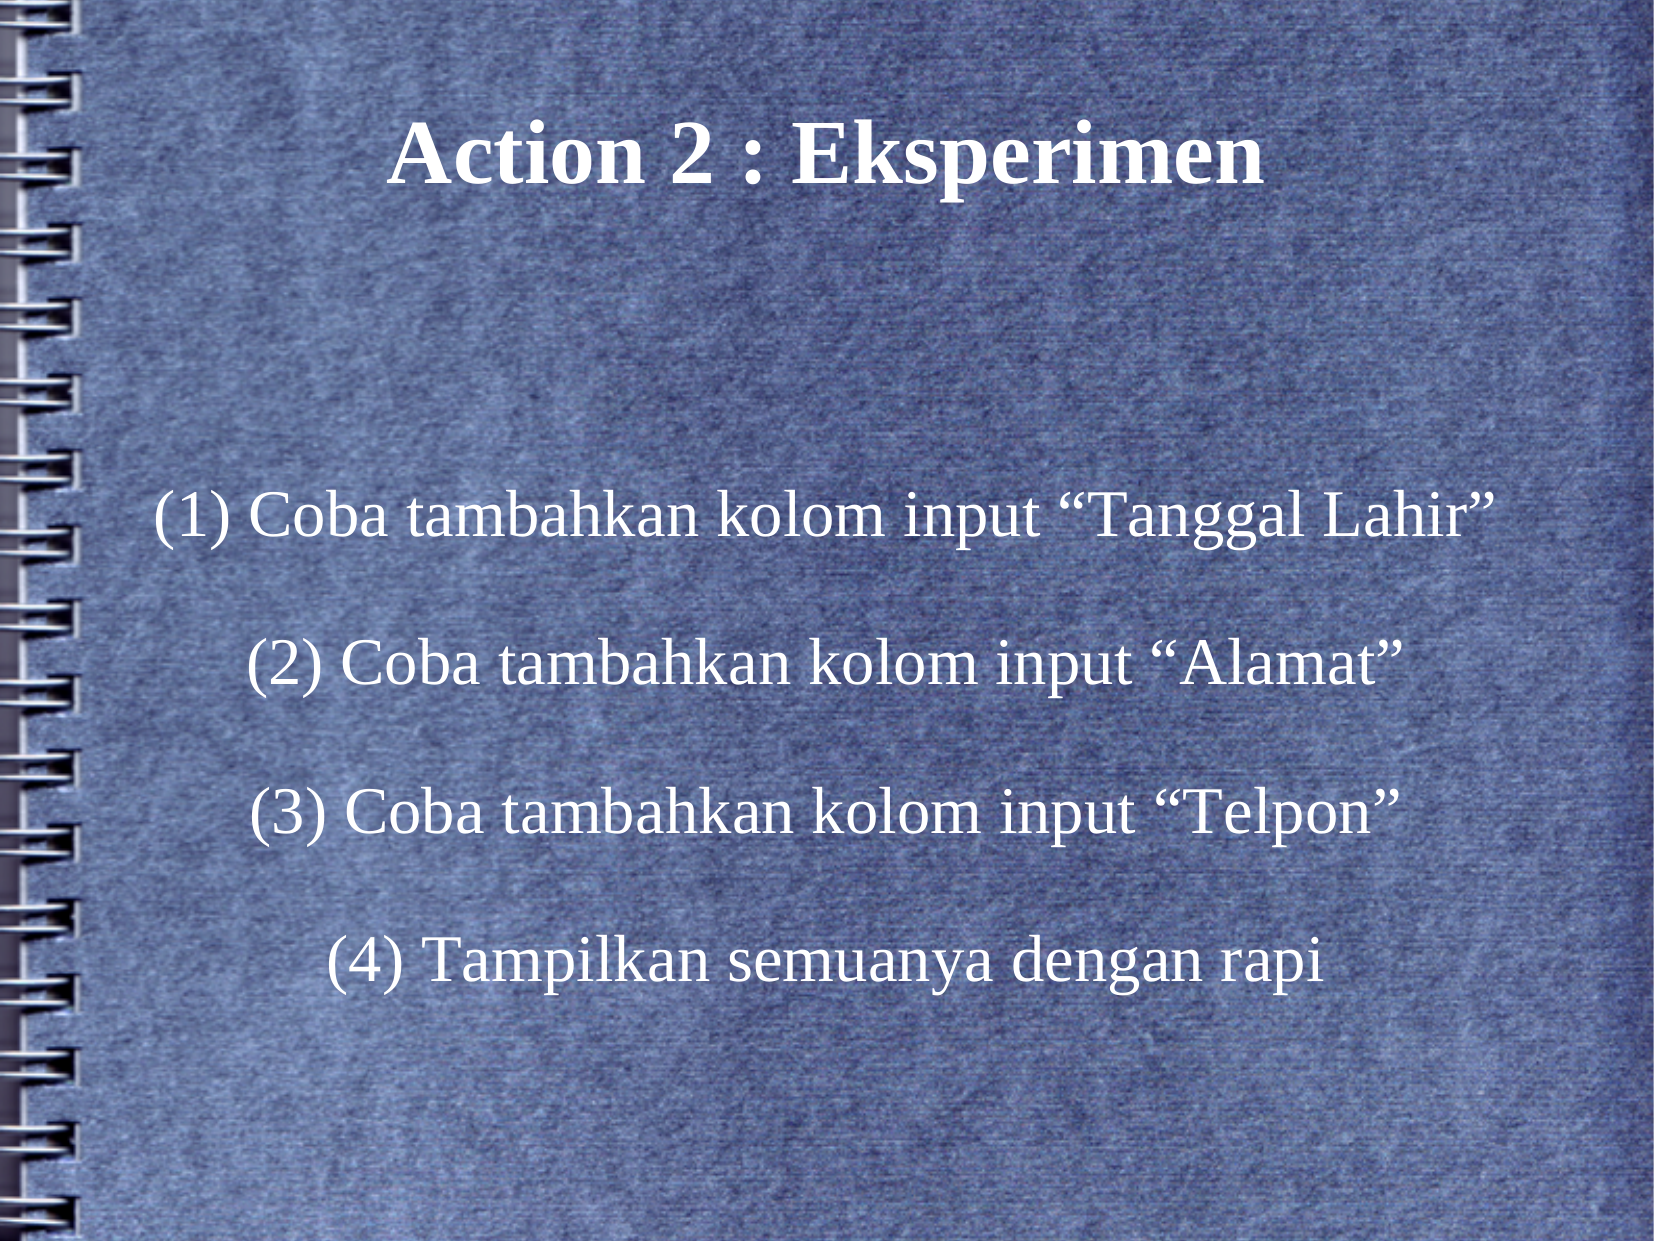

# Action 2 : Eksperimen
(1) Coba tambahkan kolom input “Tanggal Lahir”
(2) Coba tambahkan kolom input “Alamat”
(3) Coba tambahkan kolom input “Telpon”
(4) Tampilkan semuanya dengan rapi